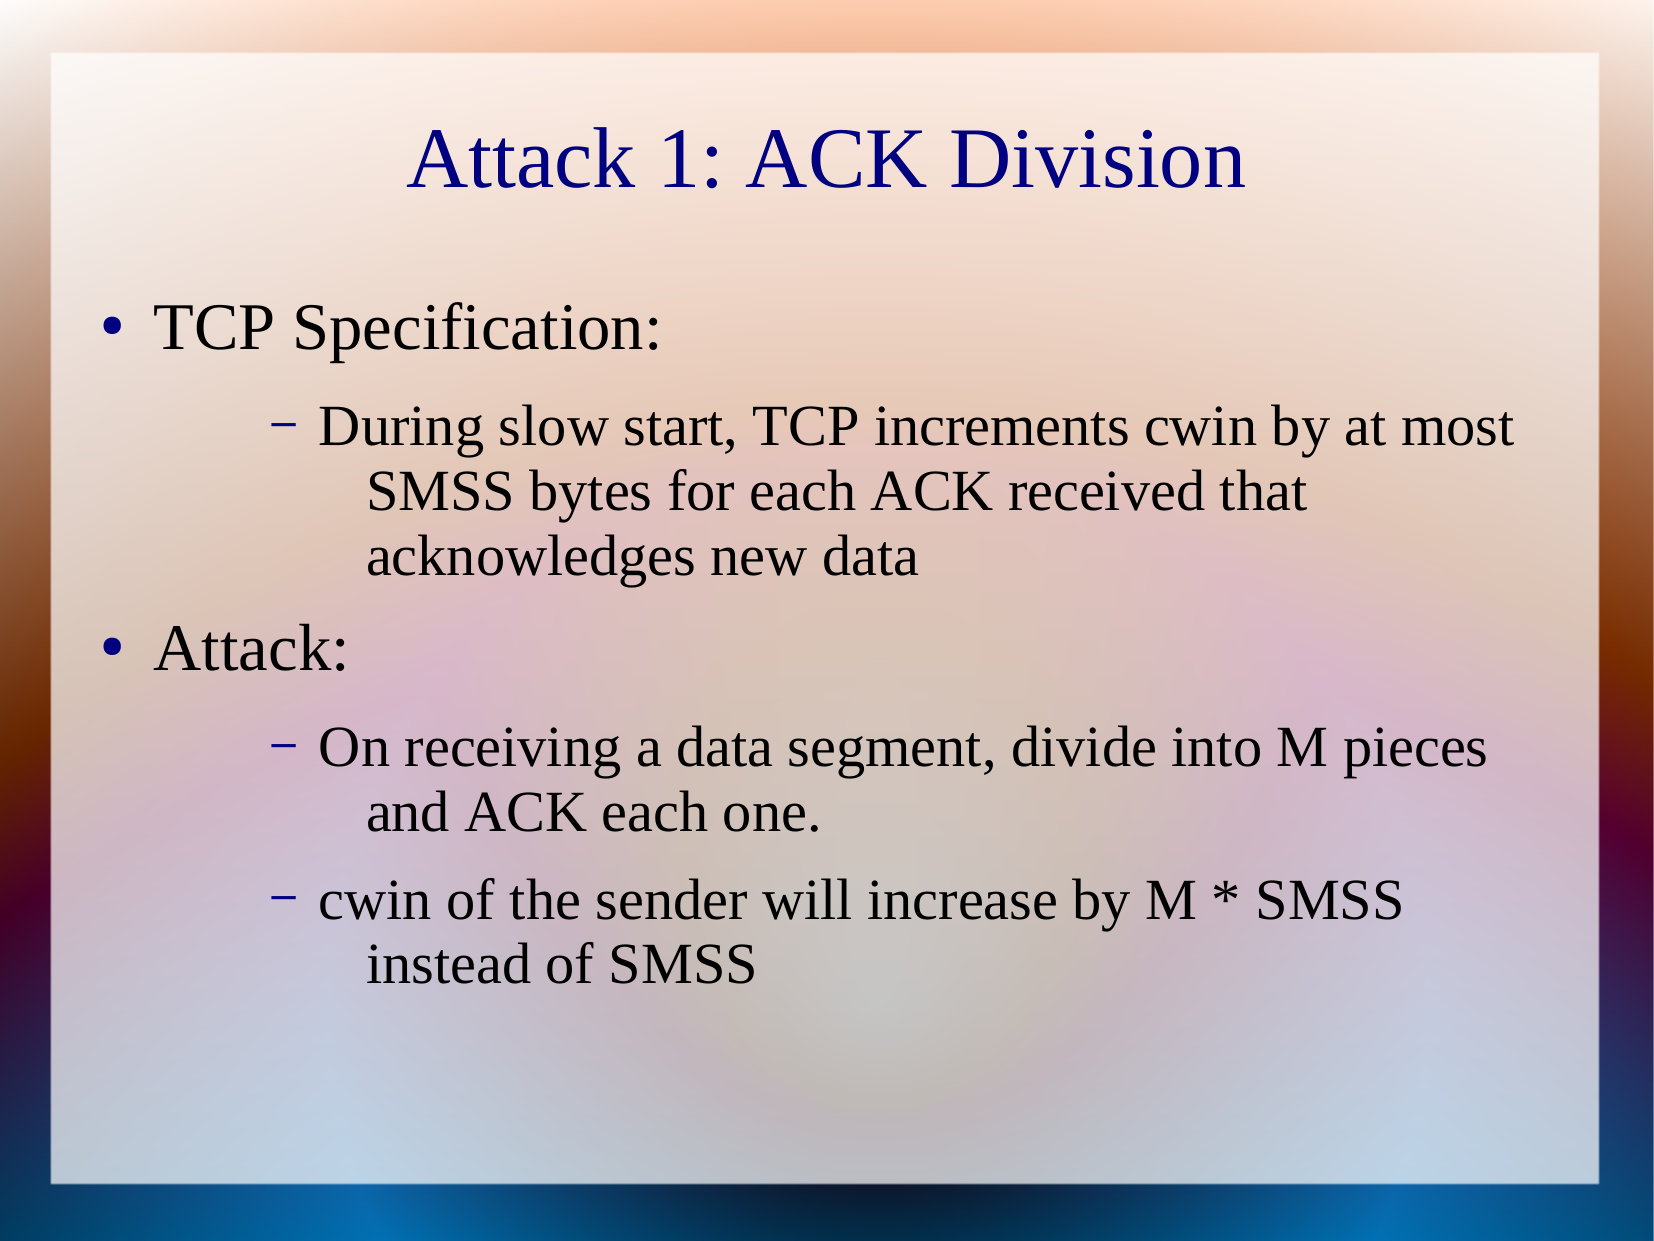

# Attack 1: ACK Division
TCP Specification:
During slow start, TCP increments cwin by at most SMSS bytes for each ACK received that acknowledges new data
Attack:
On receiving a data segment, divide into M pieces and ACK each one.
cwin of the sender will increase by M * SMSS instead of SMSS